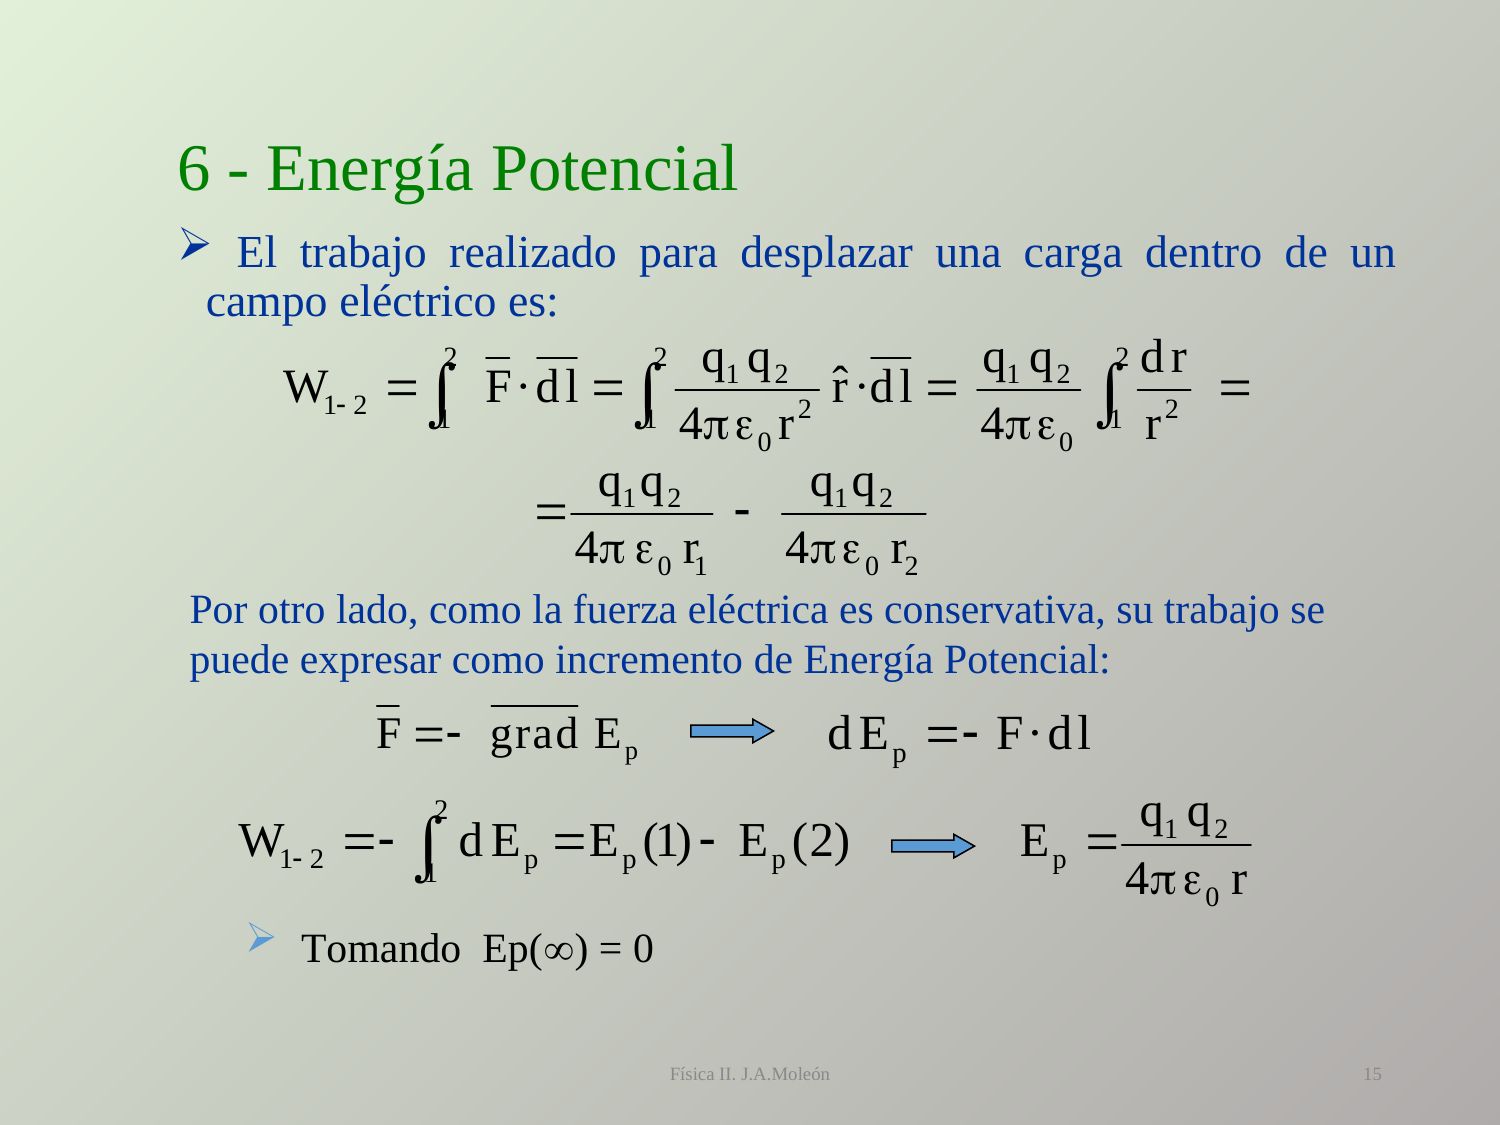

# 6 - Energía Potencial
 El trabajo realizado para desplazar una carga dentro de un campo eléctrico es:
Por otro lado, como la fuerza eléctrica es conservativa, su trabajo se puede expresar como incremento de Energía Potencial:
Tomando Ep() = 0
Física II. J.A.Moleón